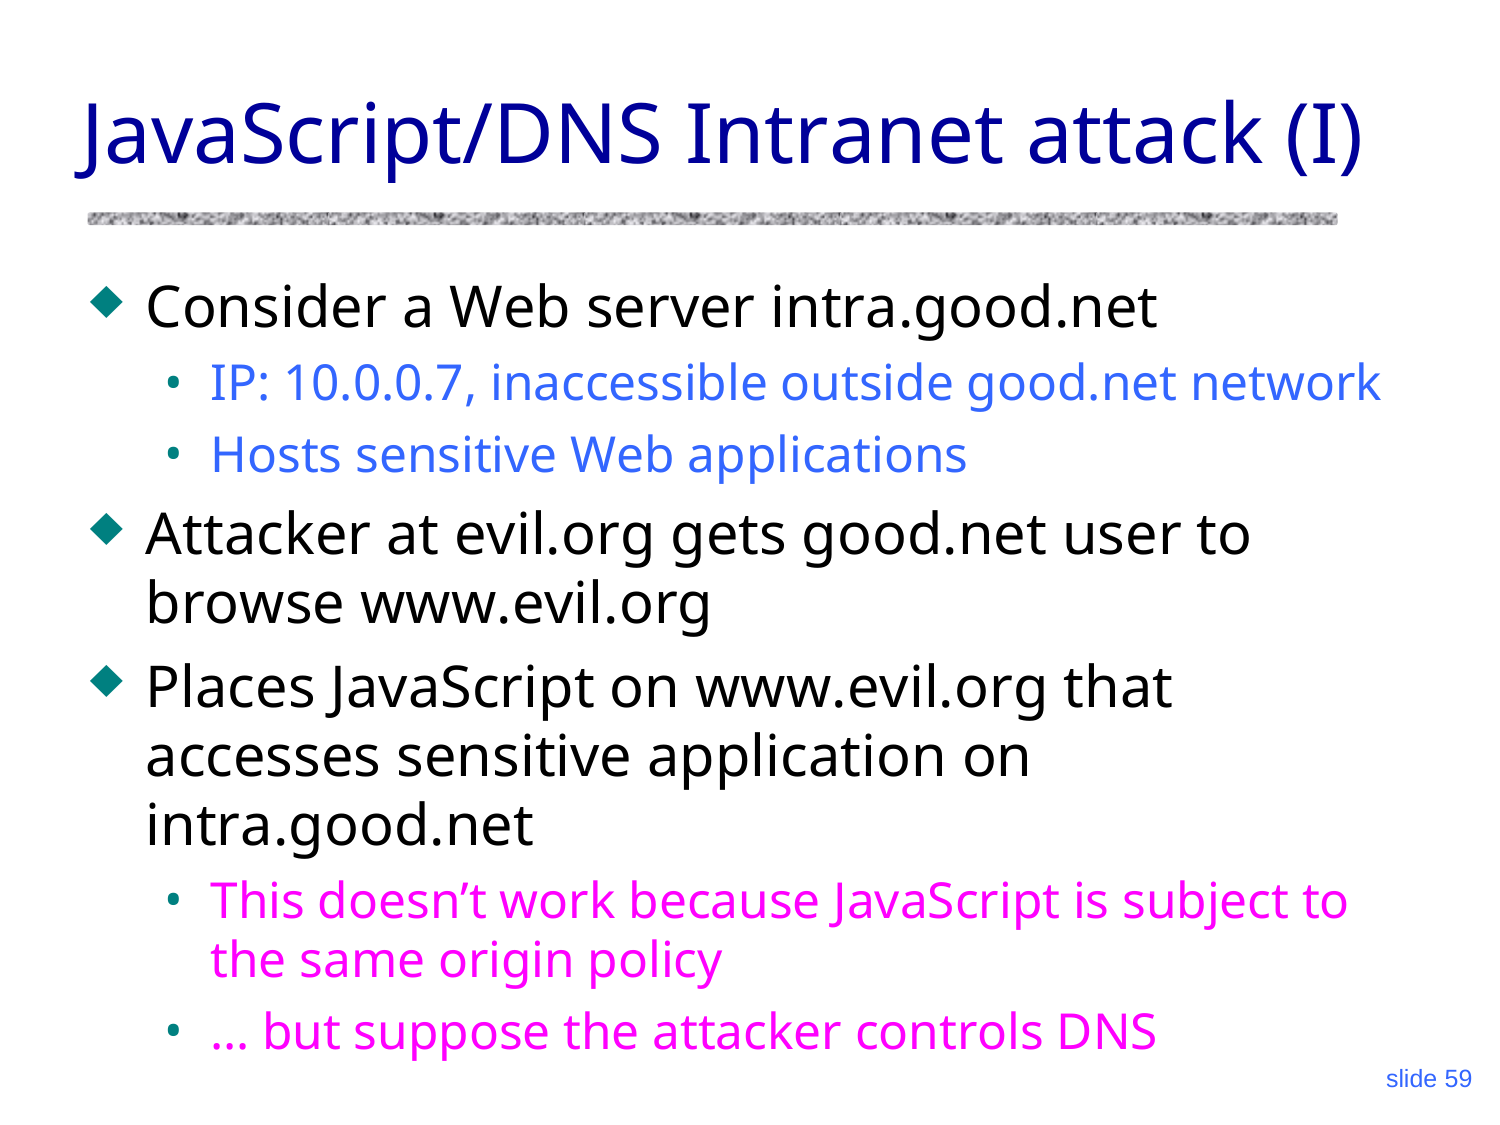

# JavaScript/DNS Intranet attack (I)
Consider a Web server intra.good.net
IP: 10.0.0.7, inaccessible outside good.net network
Hosts sensitive Web applications
Attacker at evil.org gets good.net user to browse www.evil.org
Places JavaScript on www.evil.org that accesses sensitive application on intra.good.net
This doesn’t work because JavaScript is subject to the same origin policy
… but suppose the attacker controls DNS
slide